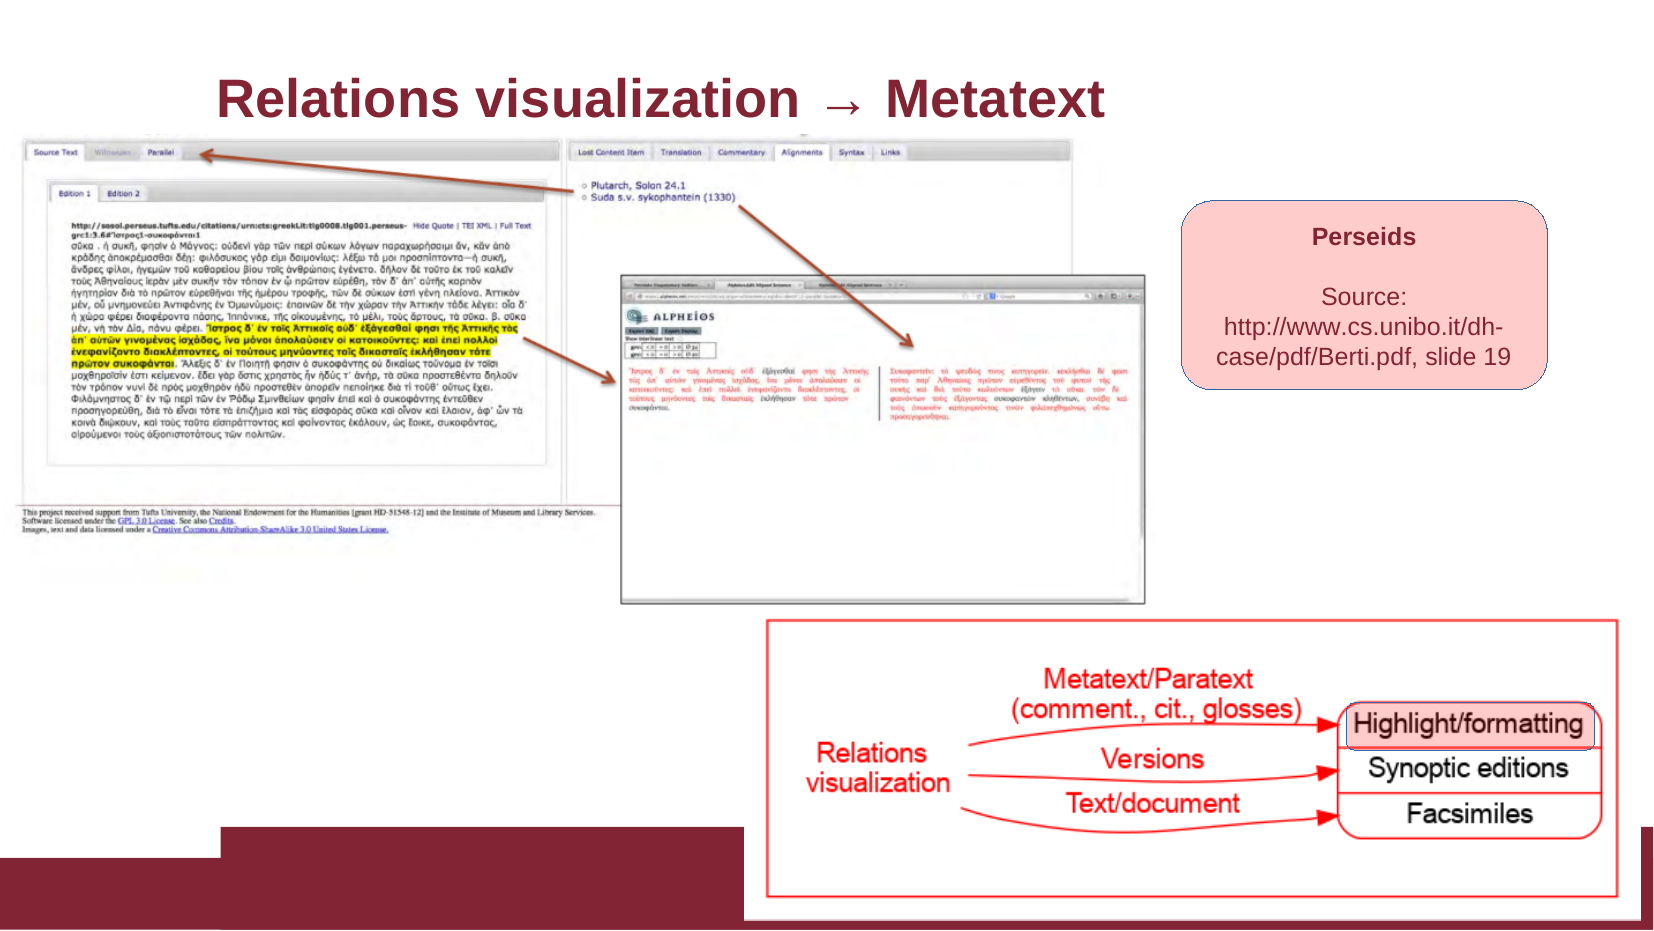

# Relations visualization → Metatext
Perseids
Source: http://www.cs.unibo.it/dh-case/pdf/Berti.pdf, slide 19